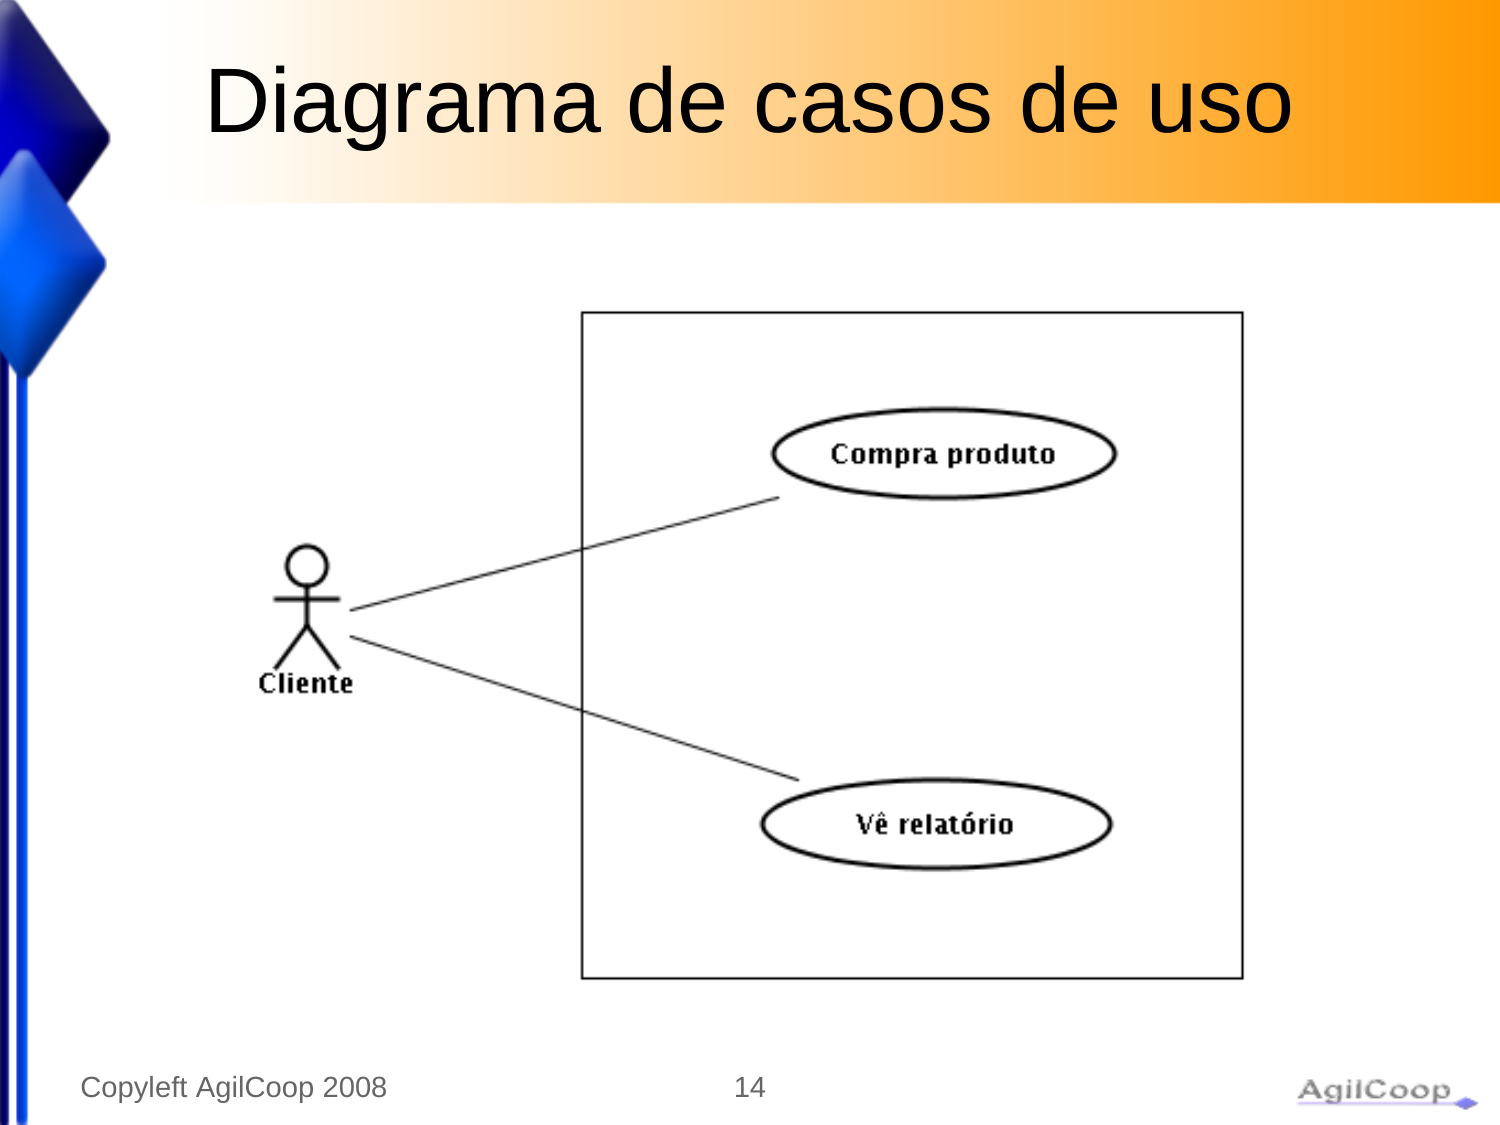

# Diagrama de casos de uso
Copyleft AgilCoop 2008
14